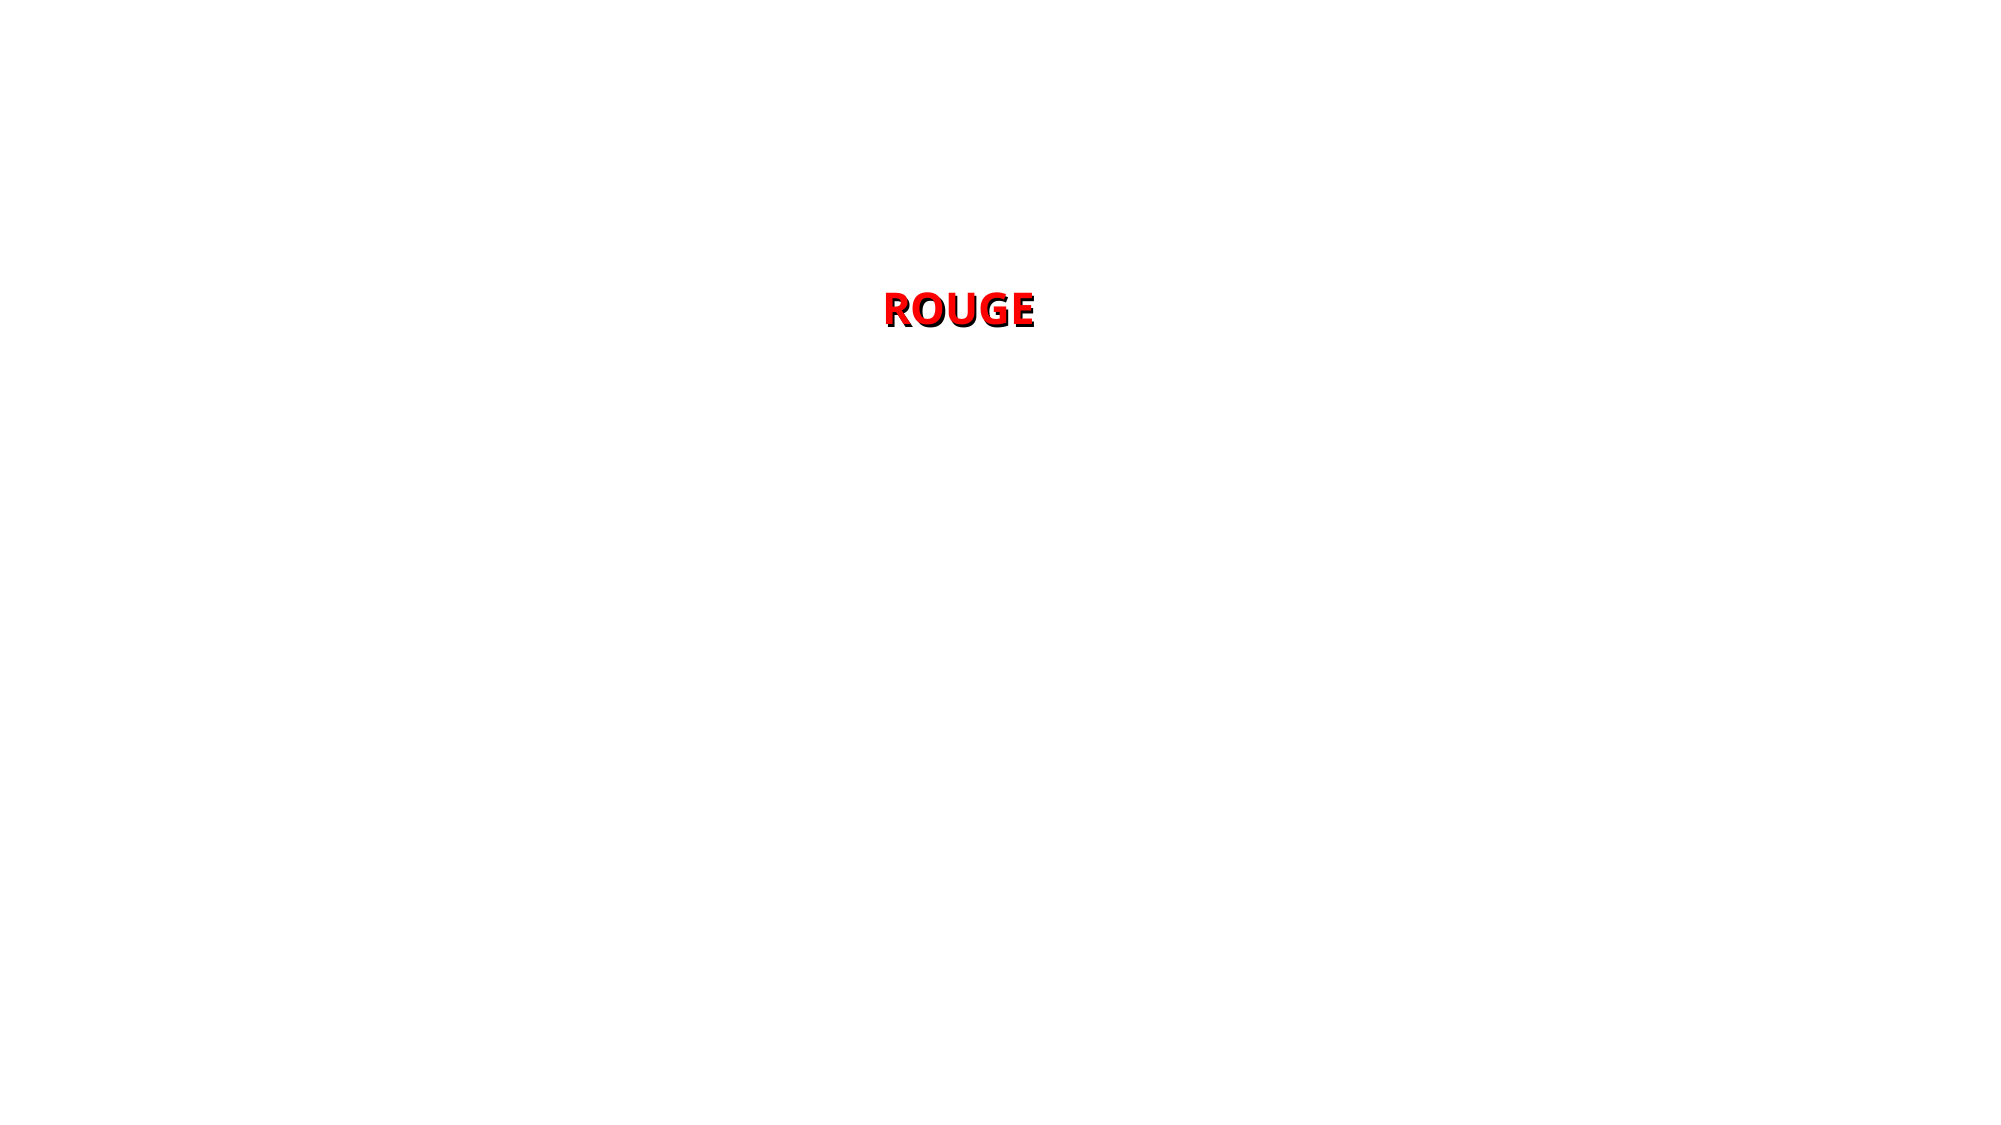

# Le logiciel étant mal paramétré, il oublie souvent de comptabiliser des points, notamment pour les collègues arrivant en rapprochement de conjoint à l’inter. Il faut vérifier votre barème et y corriger en ROUGE les erreurs qui persistent.
Ne pas oublier de nous envoyer un double afin que l’on vérifie auprès du rectorat que les erreurs ont bien été corrigées.
S’il vous reste des questions c’est le moment !